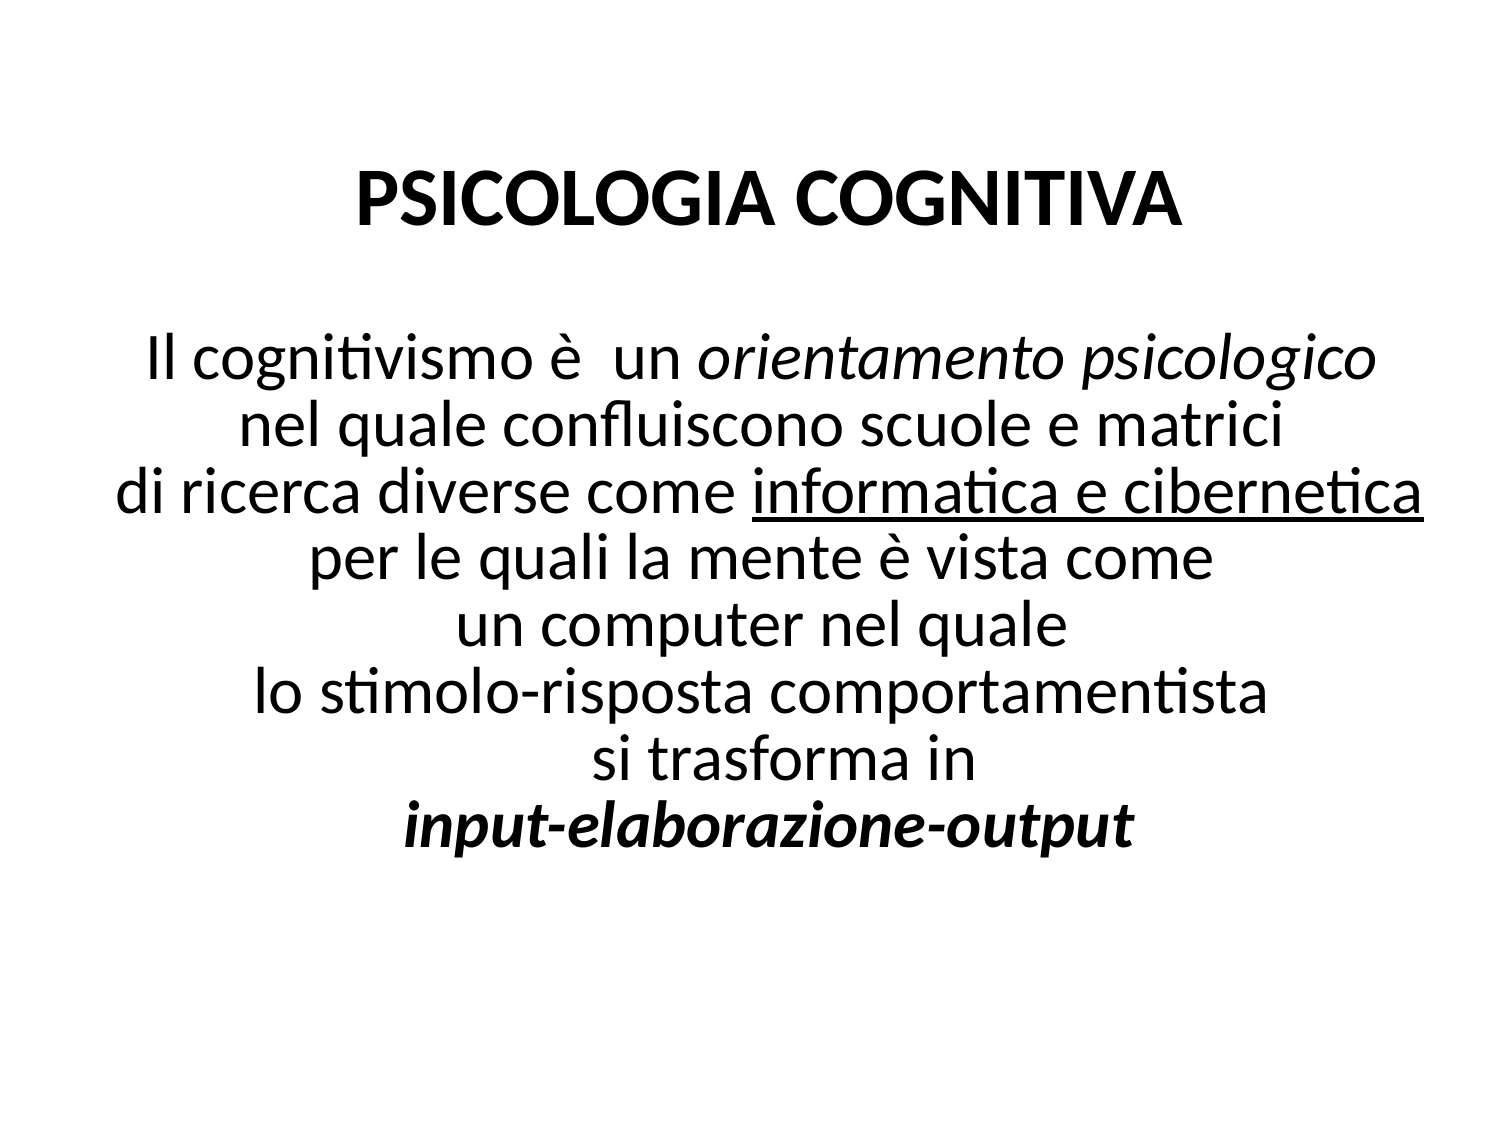

# PSICOLOGIA COGNITIVA Il cognitivismo è un orientamento psicologico nel quale confluiscono scuole e matrici di ricerca diverse come informatica e cibernetica per le quali la mente è vista come un computer nel quale lo stimolo-risposta comportamentista si trasforma in input-elaborazione-output